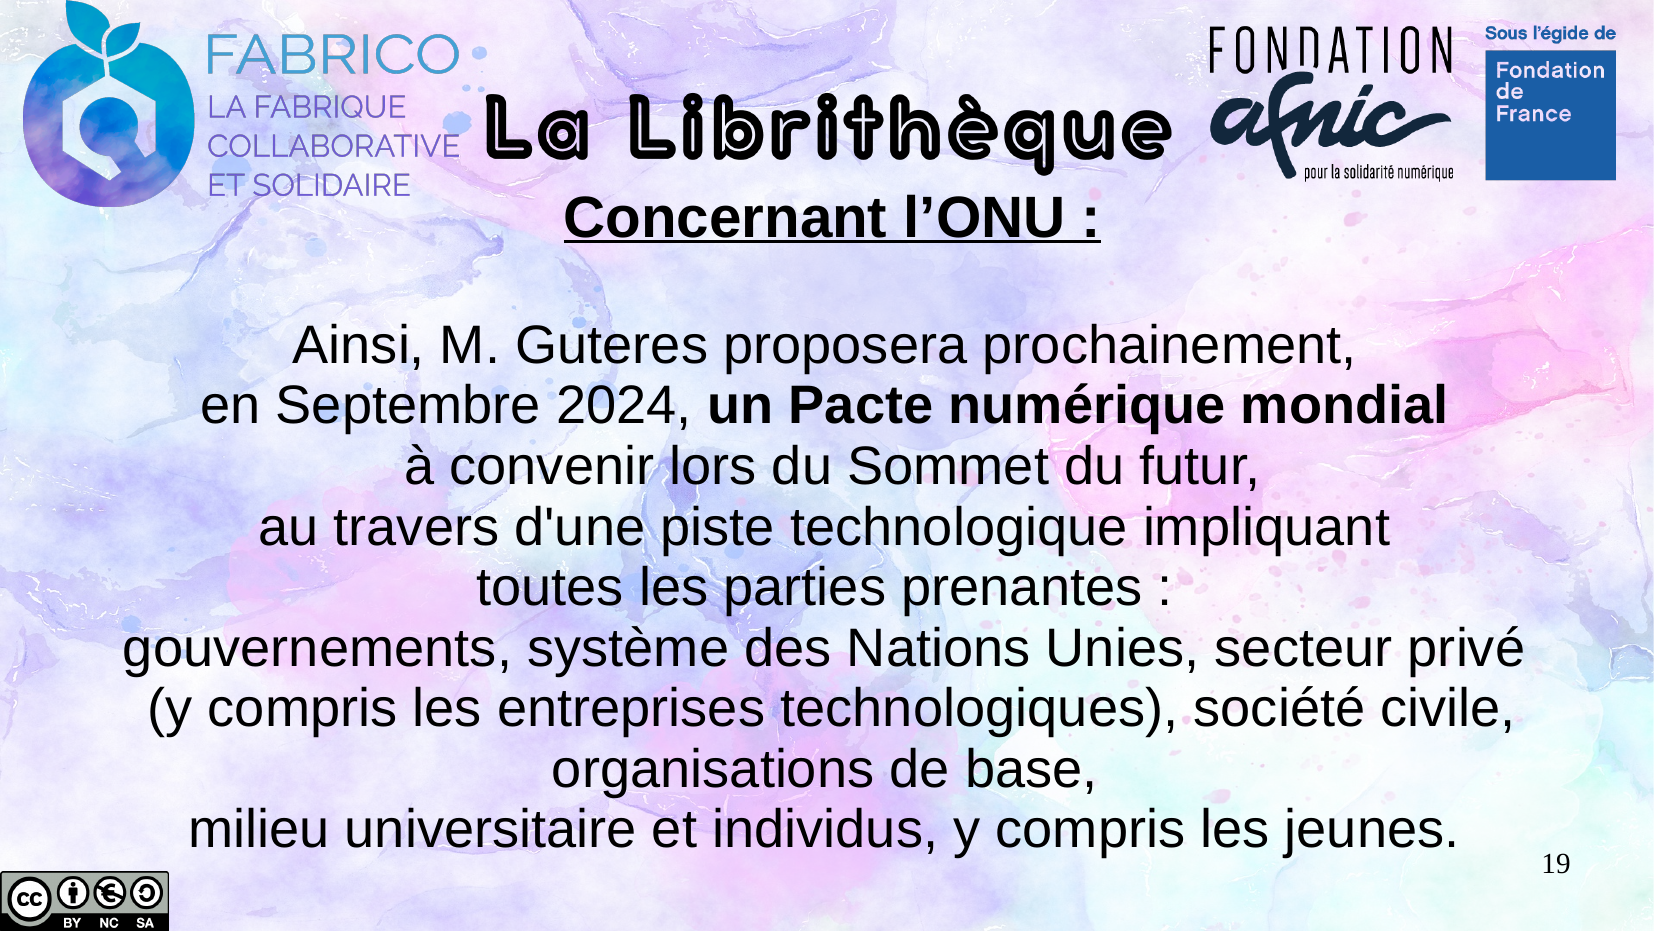

# Concernant l’ONU :
Ainsi, M. Guteres proposera prochainement,
en Septembre 2024, un Pacte numérique mondial
à convenir lors du Sommet du futur,
au travers d'une piste technologique impliquant
toutes les parties prenantes :
gouvernements, système des Nations Unies, secteur privé
(y compris les entreprises technologiques), société civile, organisations de base,
milieu universitaire et individus, y compris les jeunes.
19